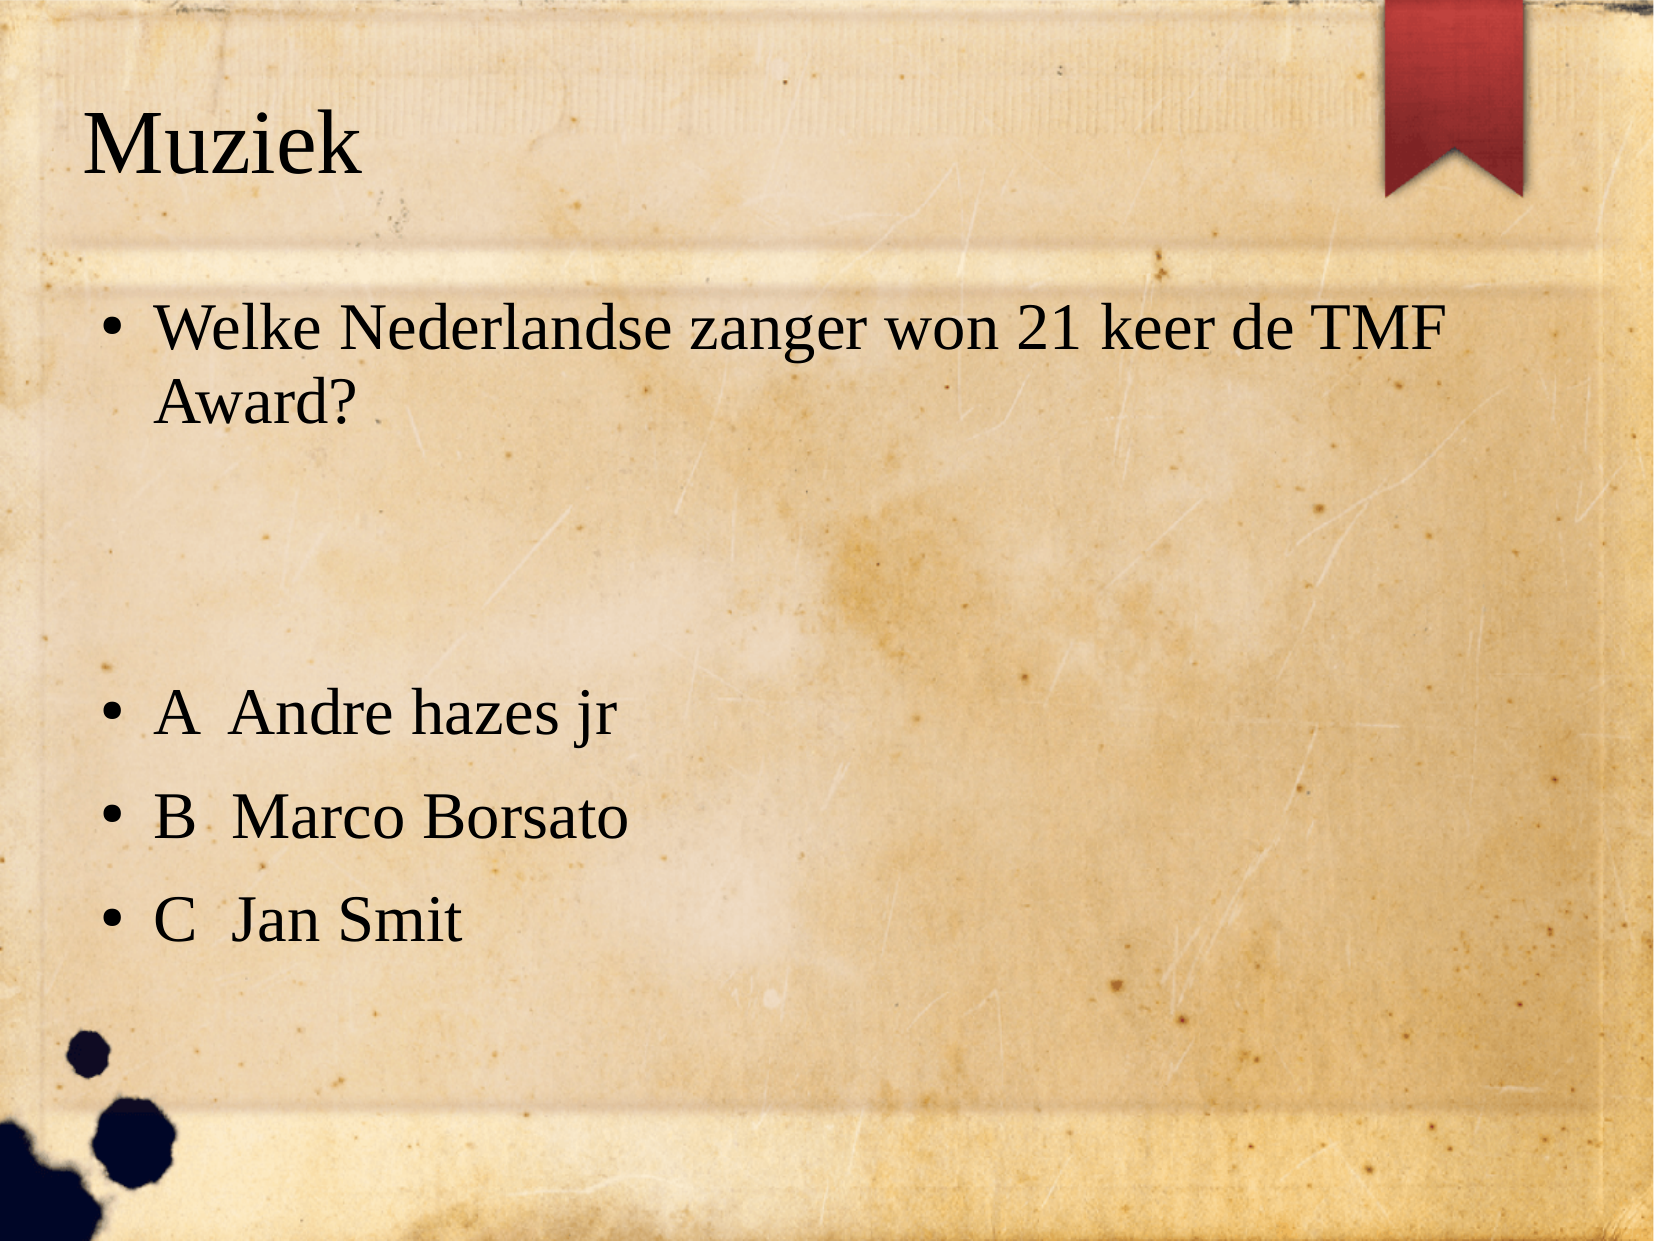

# Muziek
Welke Nederlandse zanger won 21 keer de TMF Award?
A Andre hazes jr
B Marco Borsato
C Jan Smit